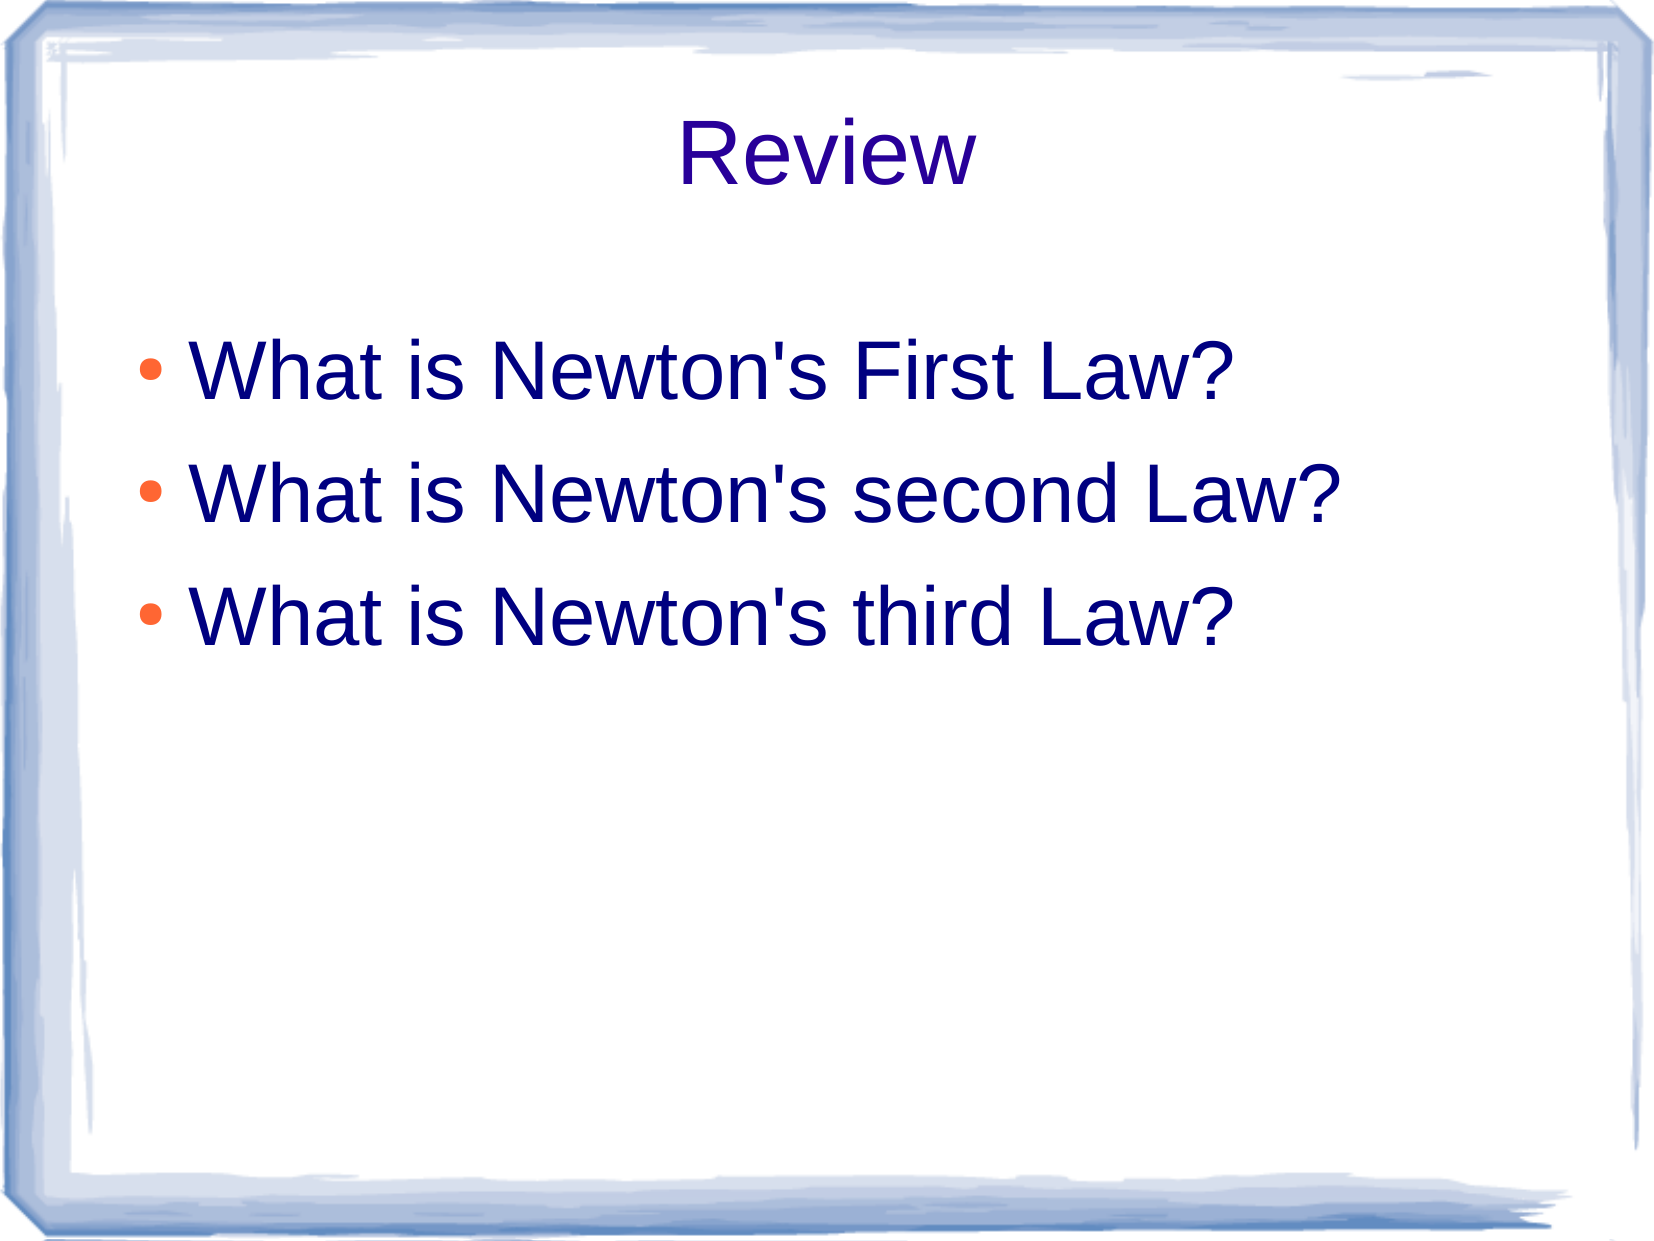

# Review
What is Newton's First Law?
What is Newton's second Law?
What is Newton's third Law?